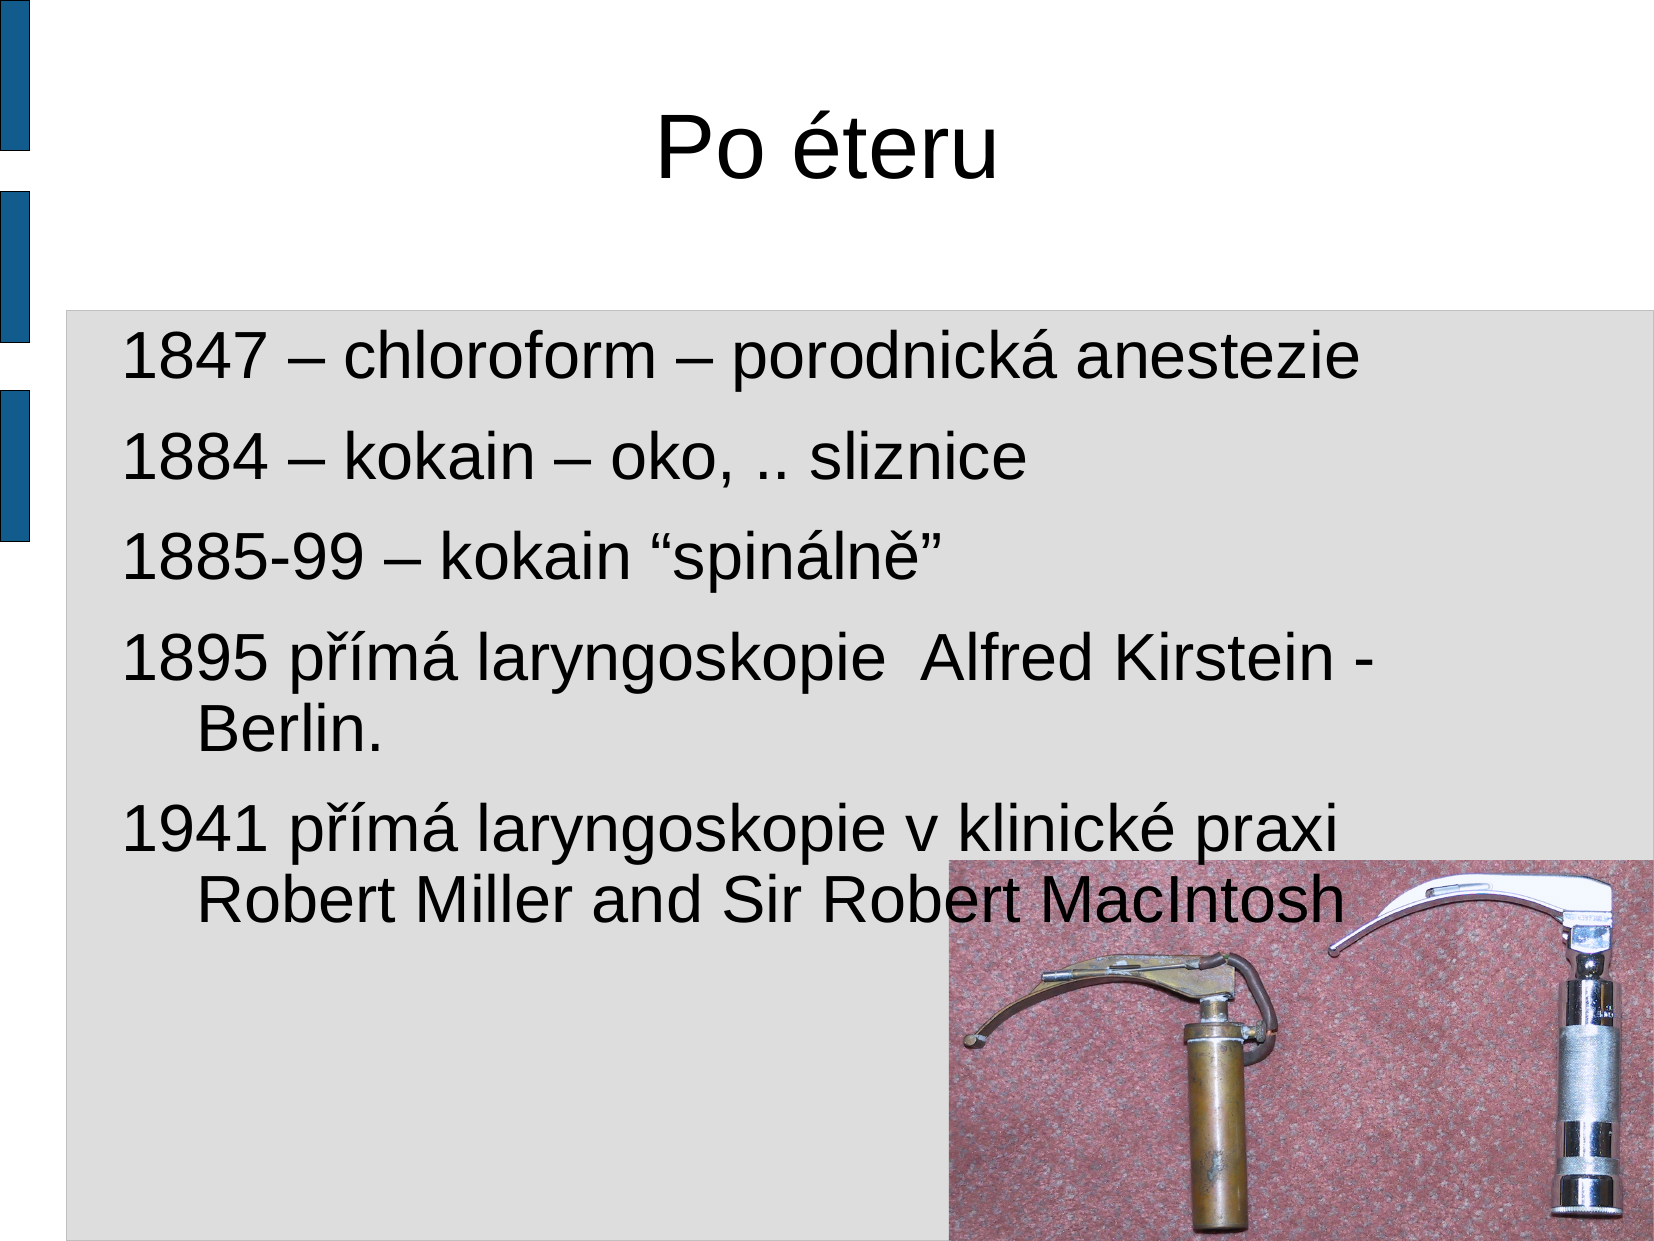

# Po éteru
1847 – chloroform – porodnická anestezie
1884 – kokain – oko, .. sliznice
1885-99 – kokain “spinálně”
1895 přímá laryngoskopie Alfred Kirstein -  Berlin.
1941 přímá laryngoskopie v klinické praxi
 Robert Miller and Sir Robert MacIntosh